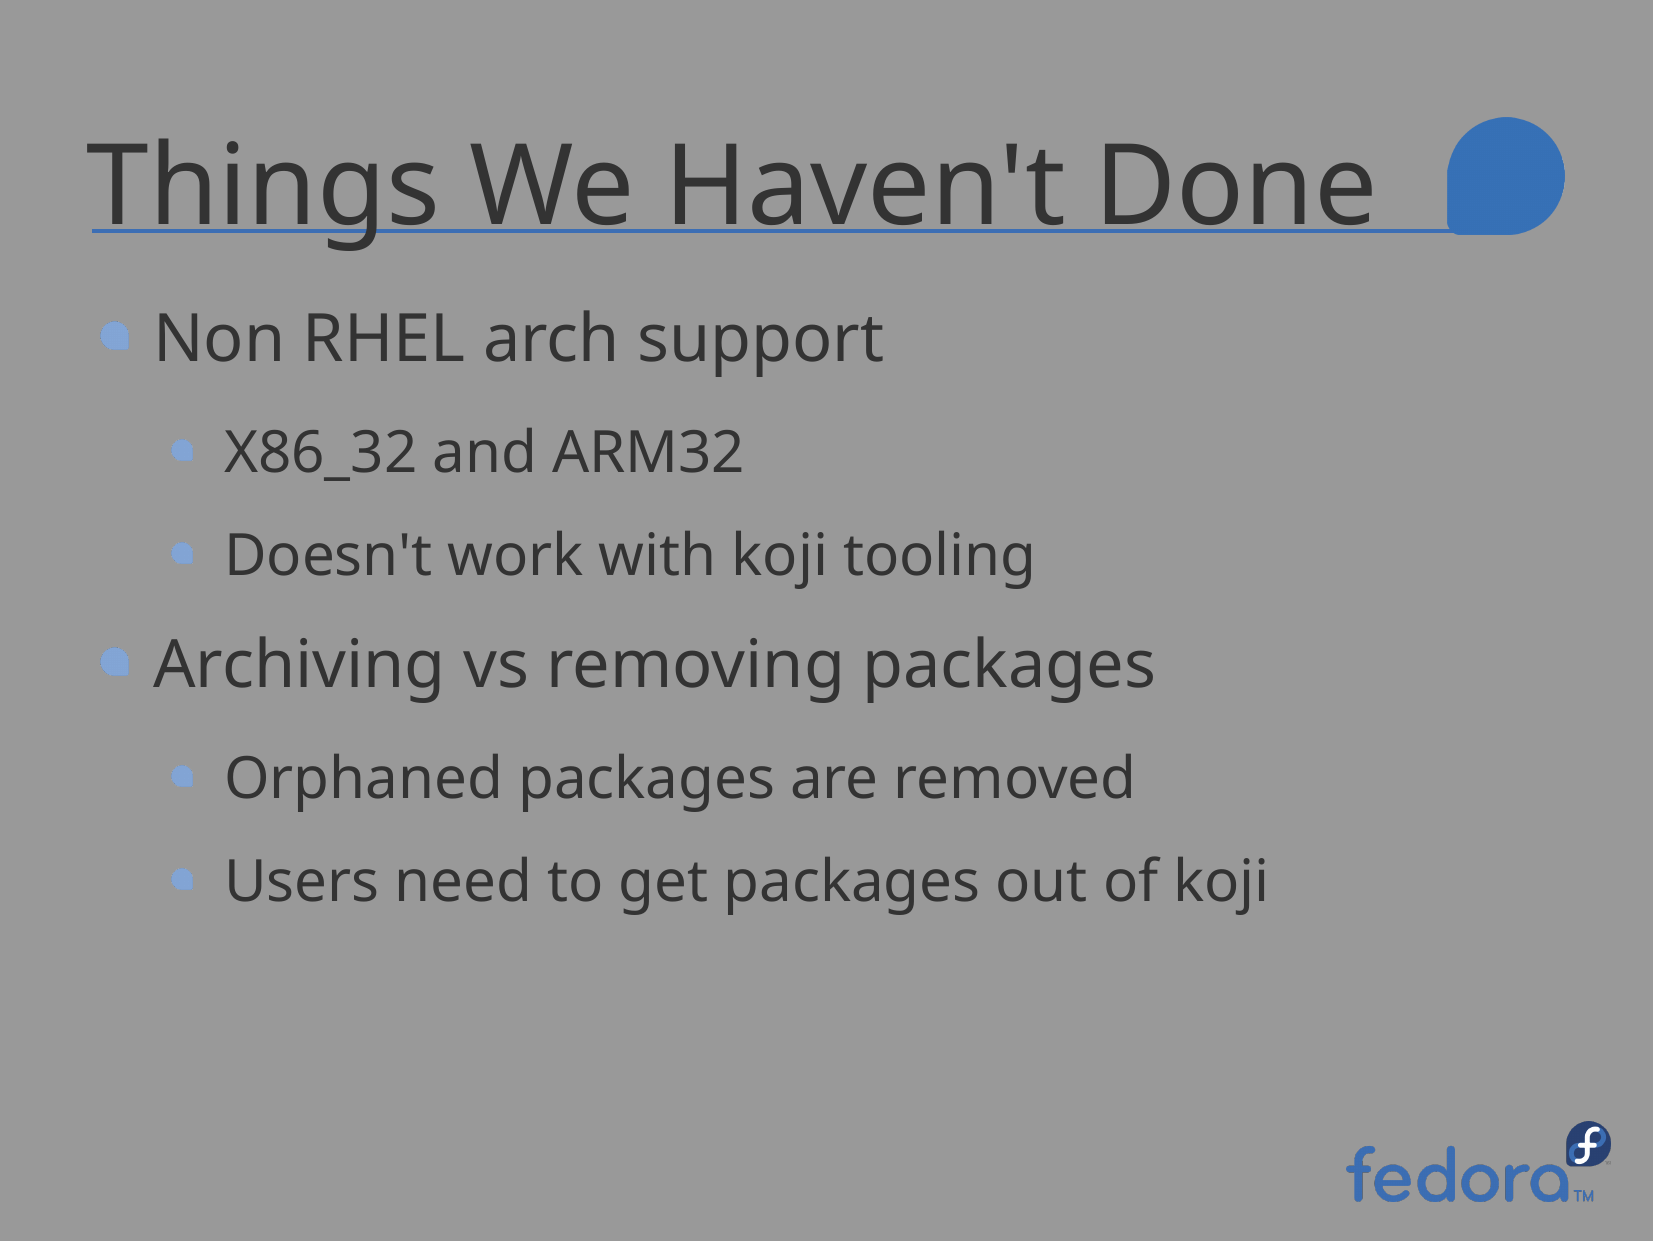

# Things We Haven't Done
Non RHEL arch support
X86_32 and ARM32
Doesn't work with koji tooling
Archiving vs removing packages
Orphaned packages are removed
Users need to get packages out of koji